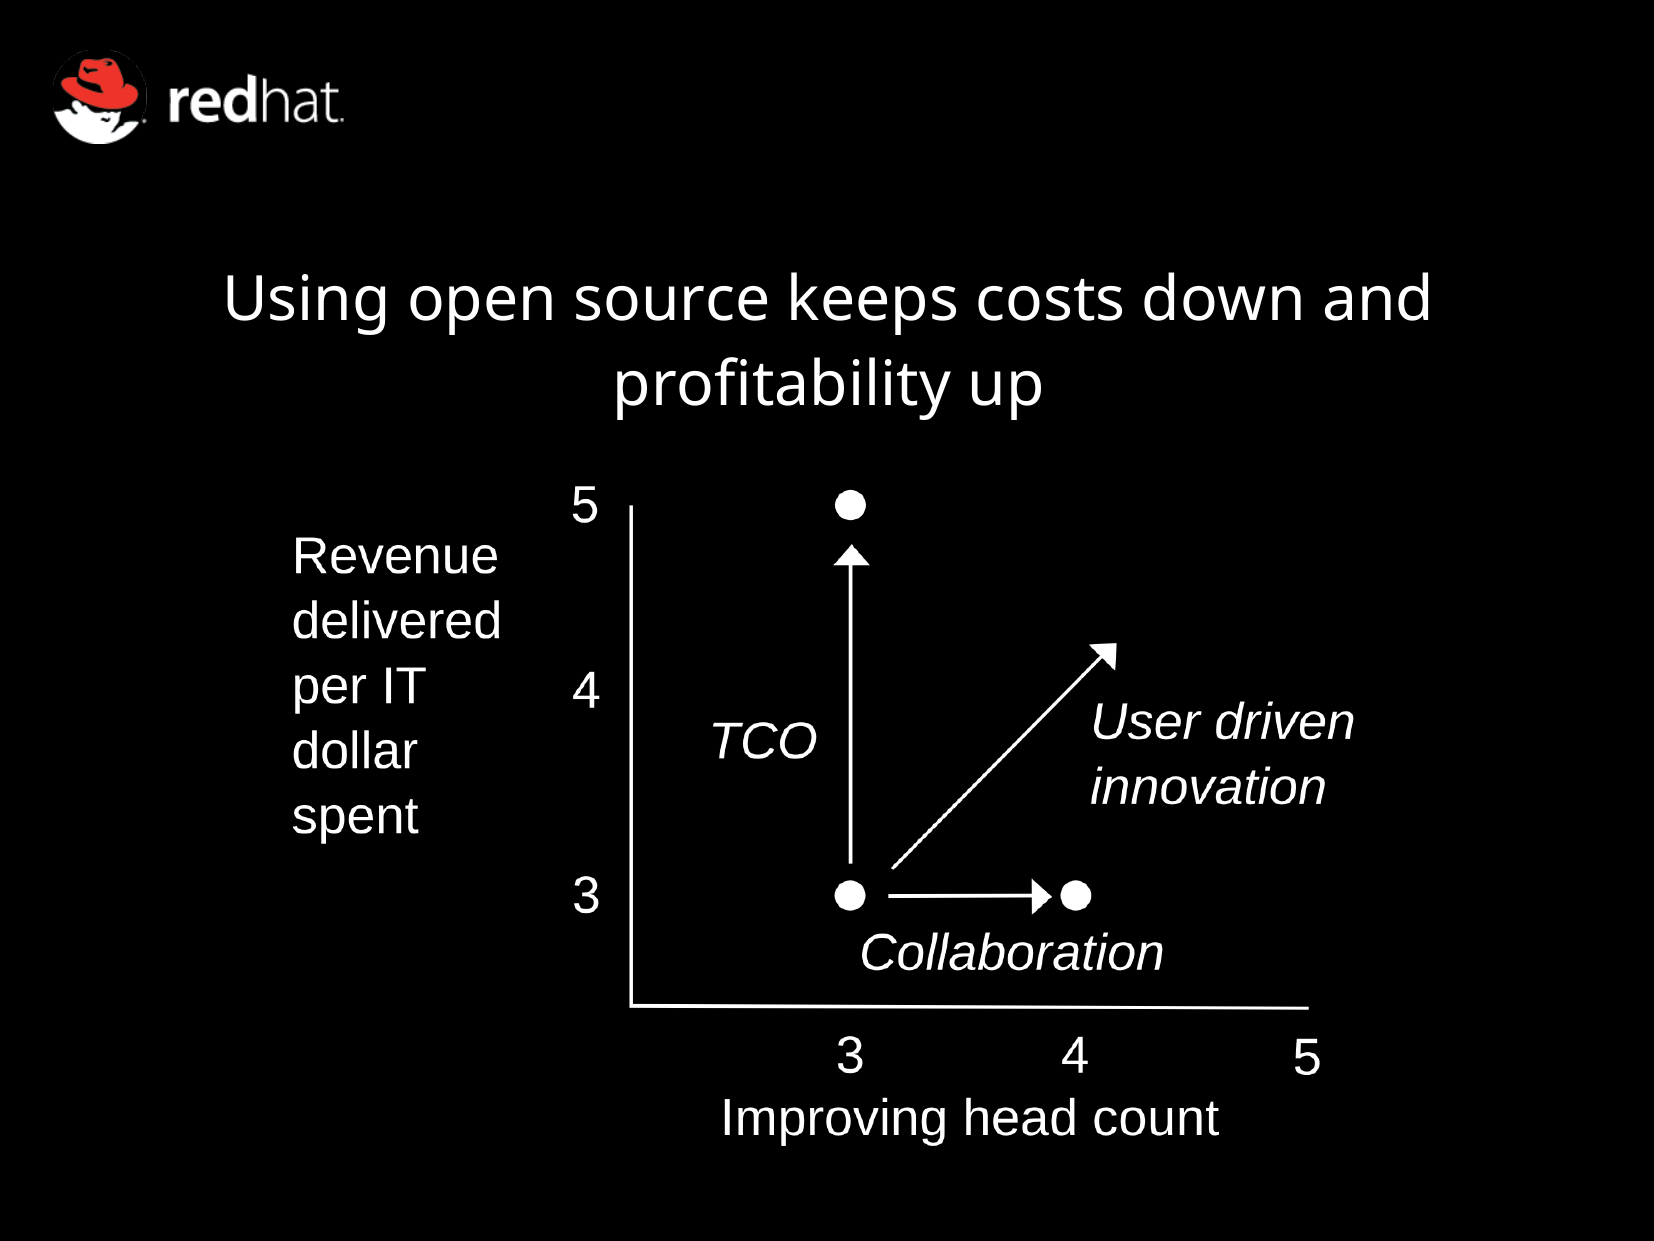

Using open source keeps costs down and profitability up